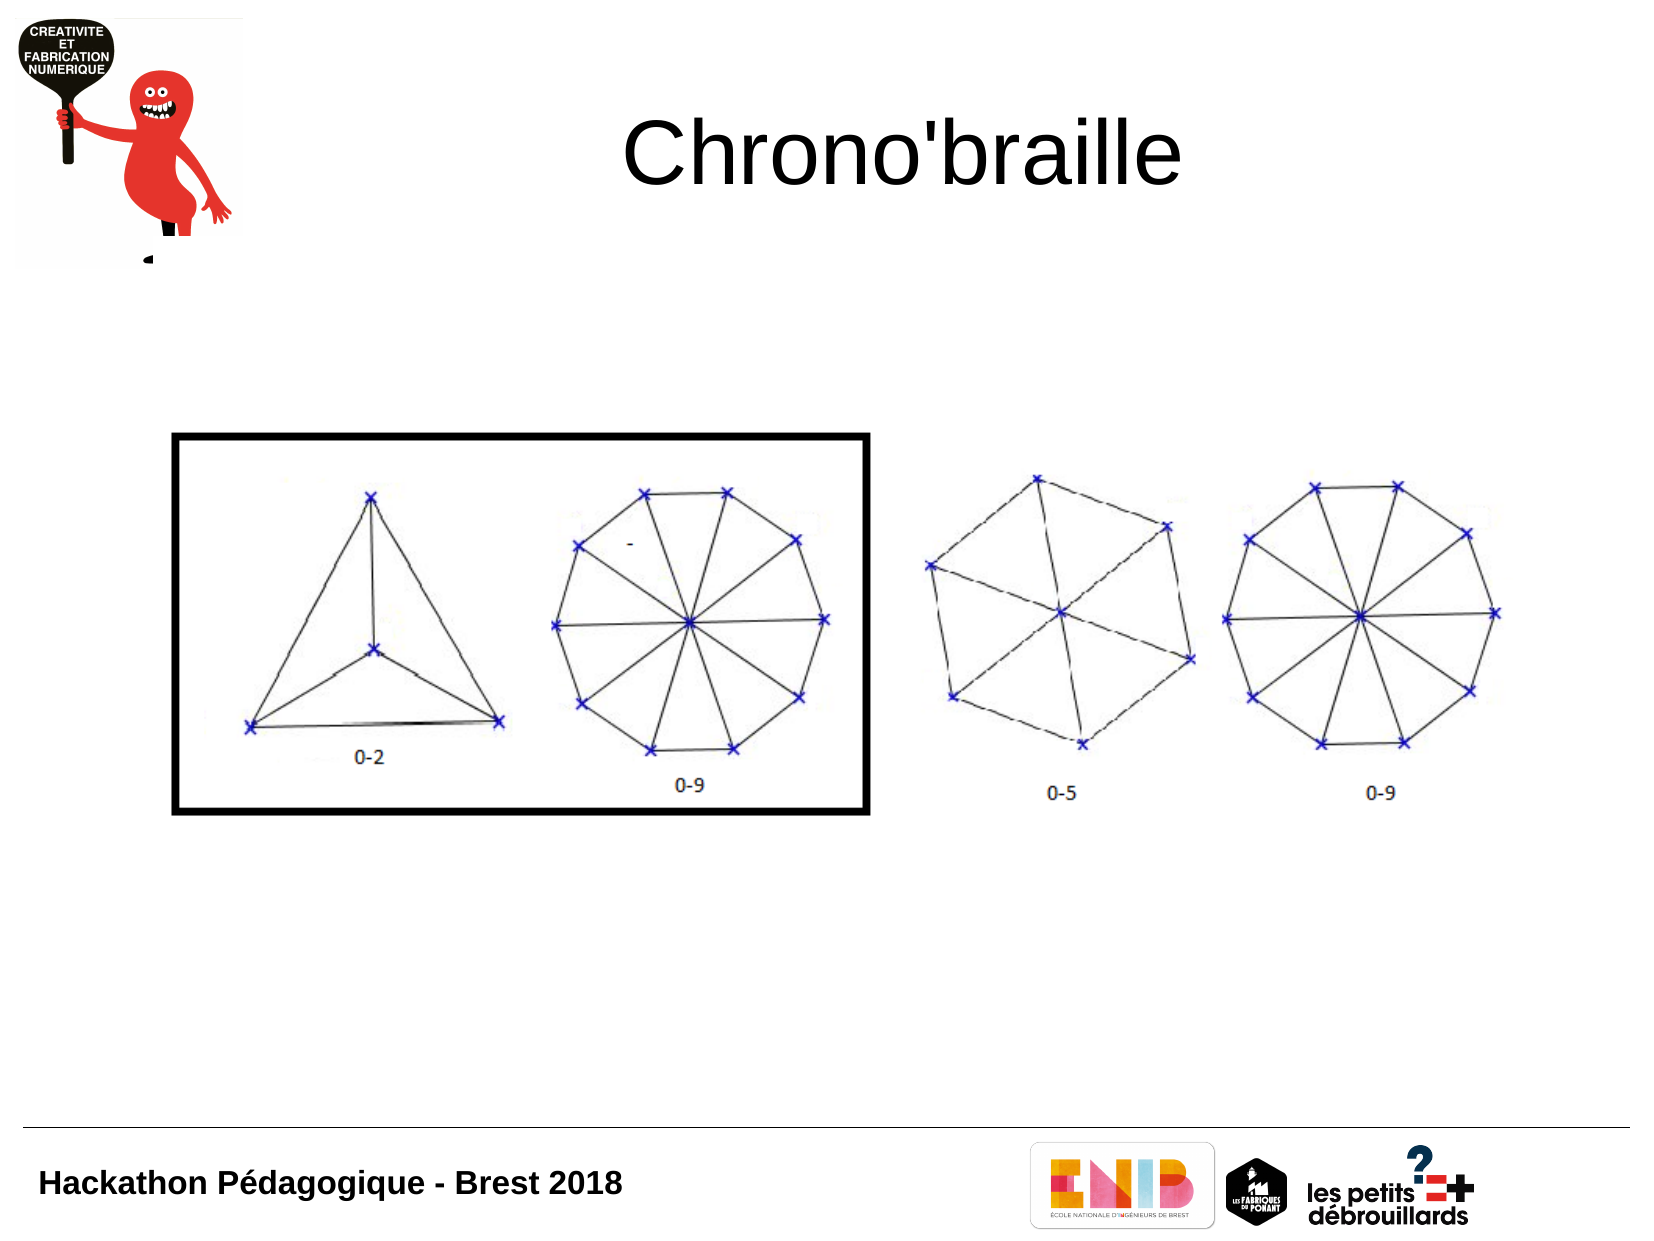

# Chrono'braille
Hackathon Pédagogique - Brest 2018